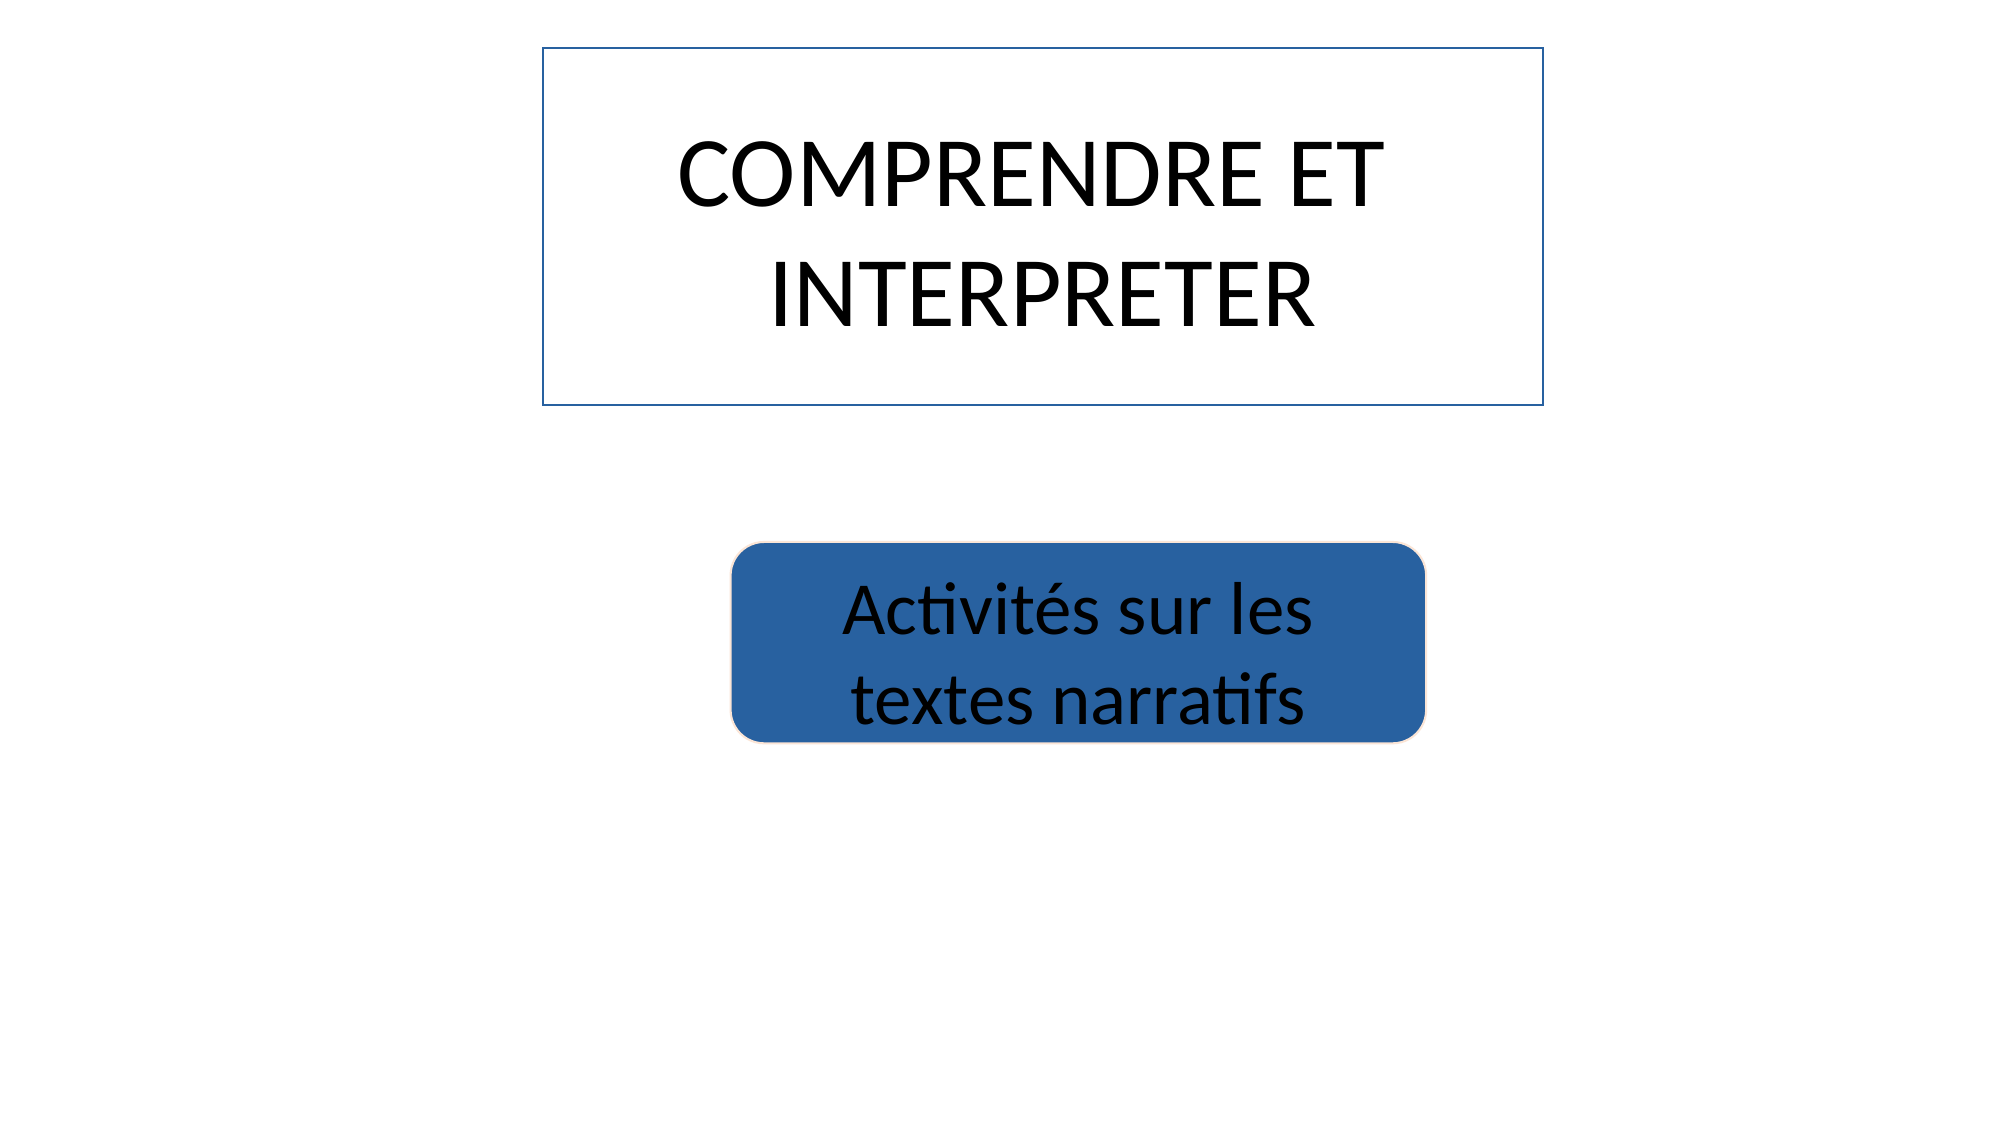

COMPRENDRE ET INTERPRETER
Activités sur les textes narratifs